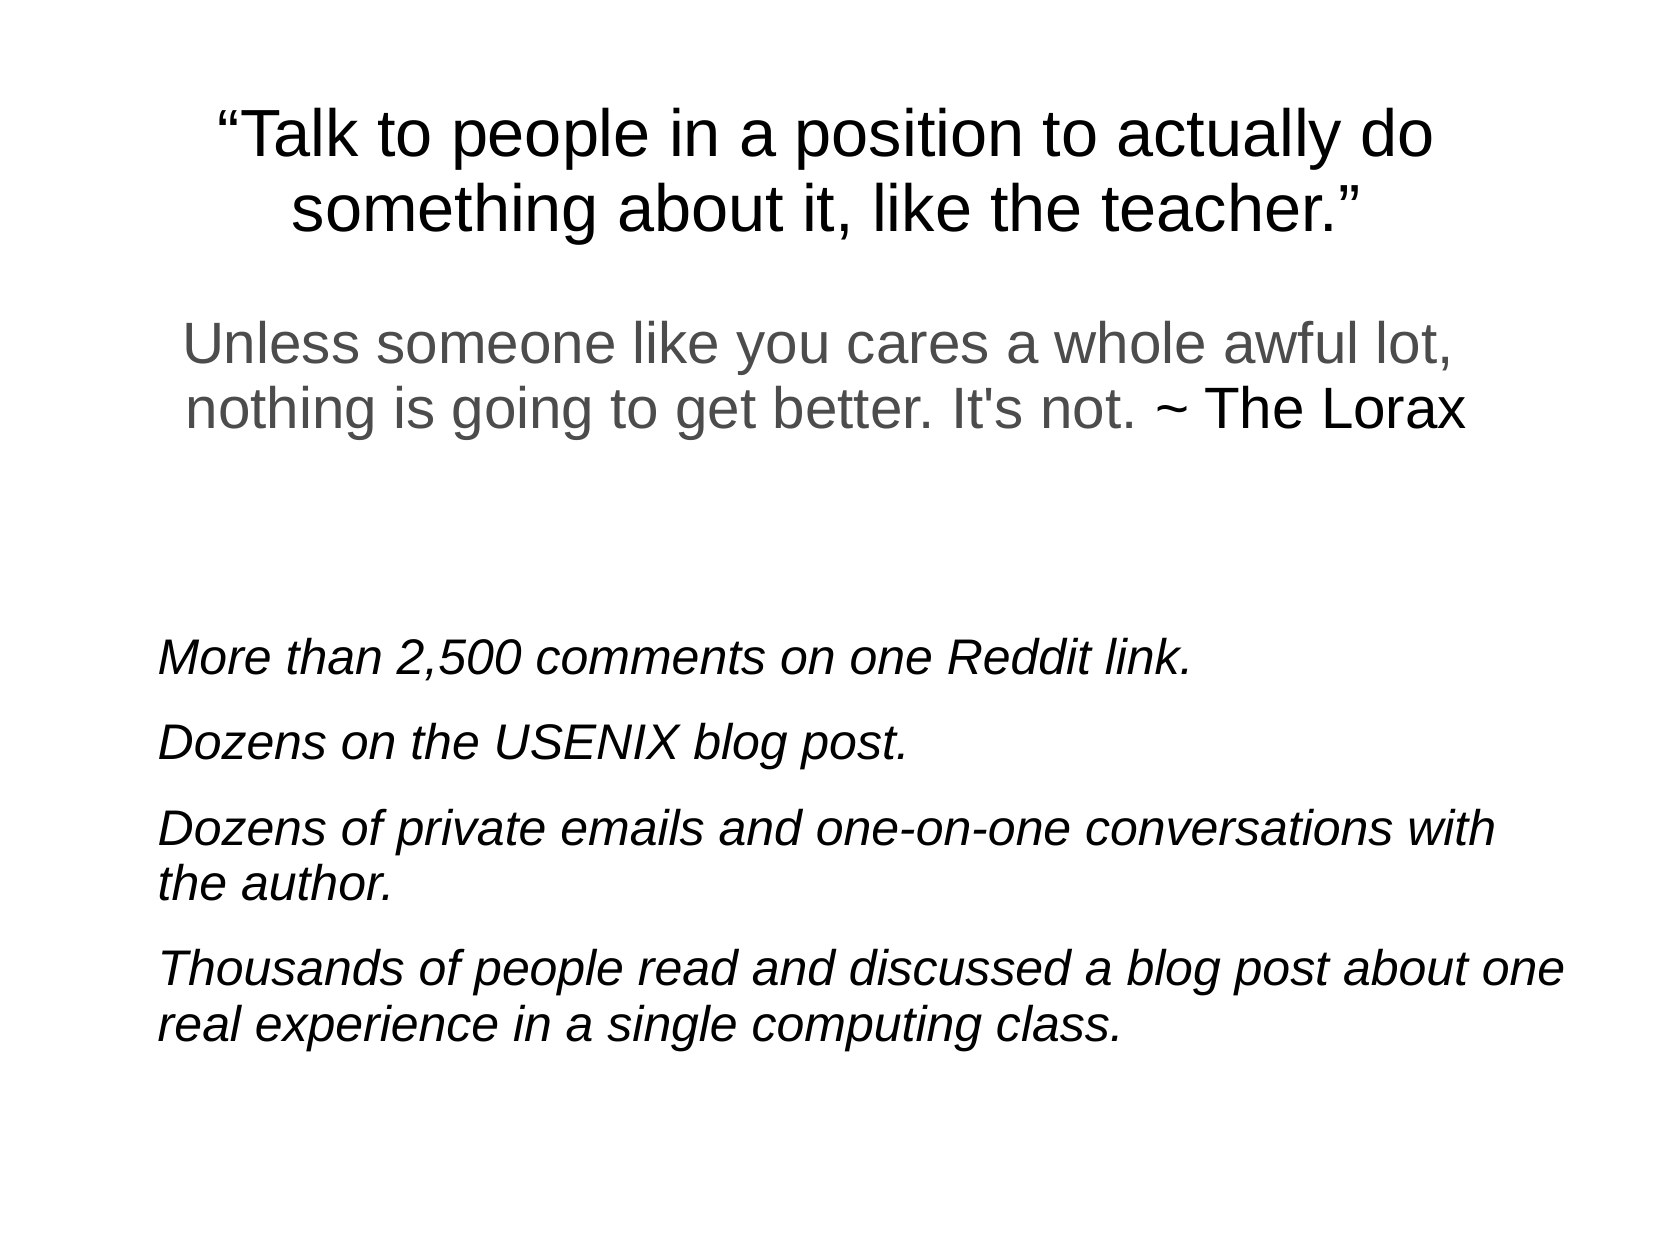

# “Talk to people in a position to actually do something about it, like the teacher.” Unless someone like you cares a whole awful lot, nothing is going to get better. It's not. ~ The Lorax
More than 2,500 comments on one Reddit link.
Dozens on the USENIX blog post.
Dozens of private emails and one-on-one conversations with the author.
Thousands of people read and discussed a blog post about one real experience in a single computing class.